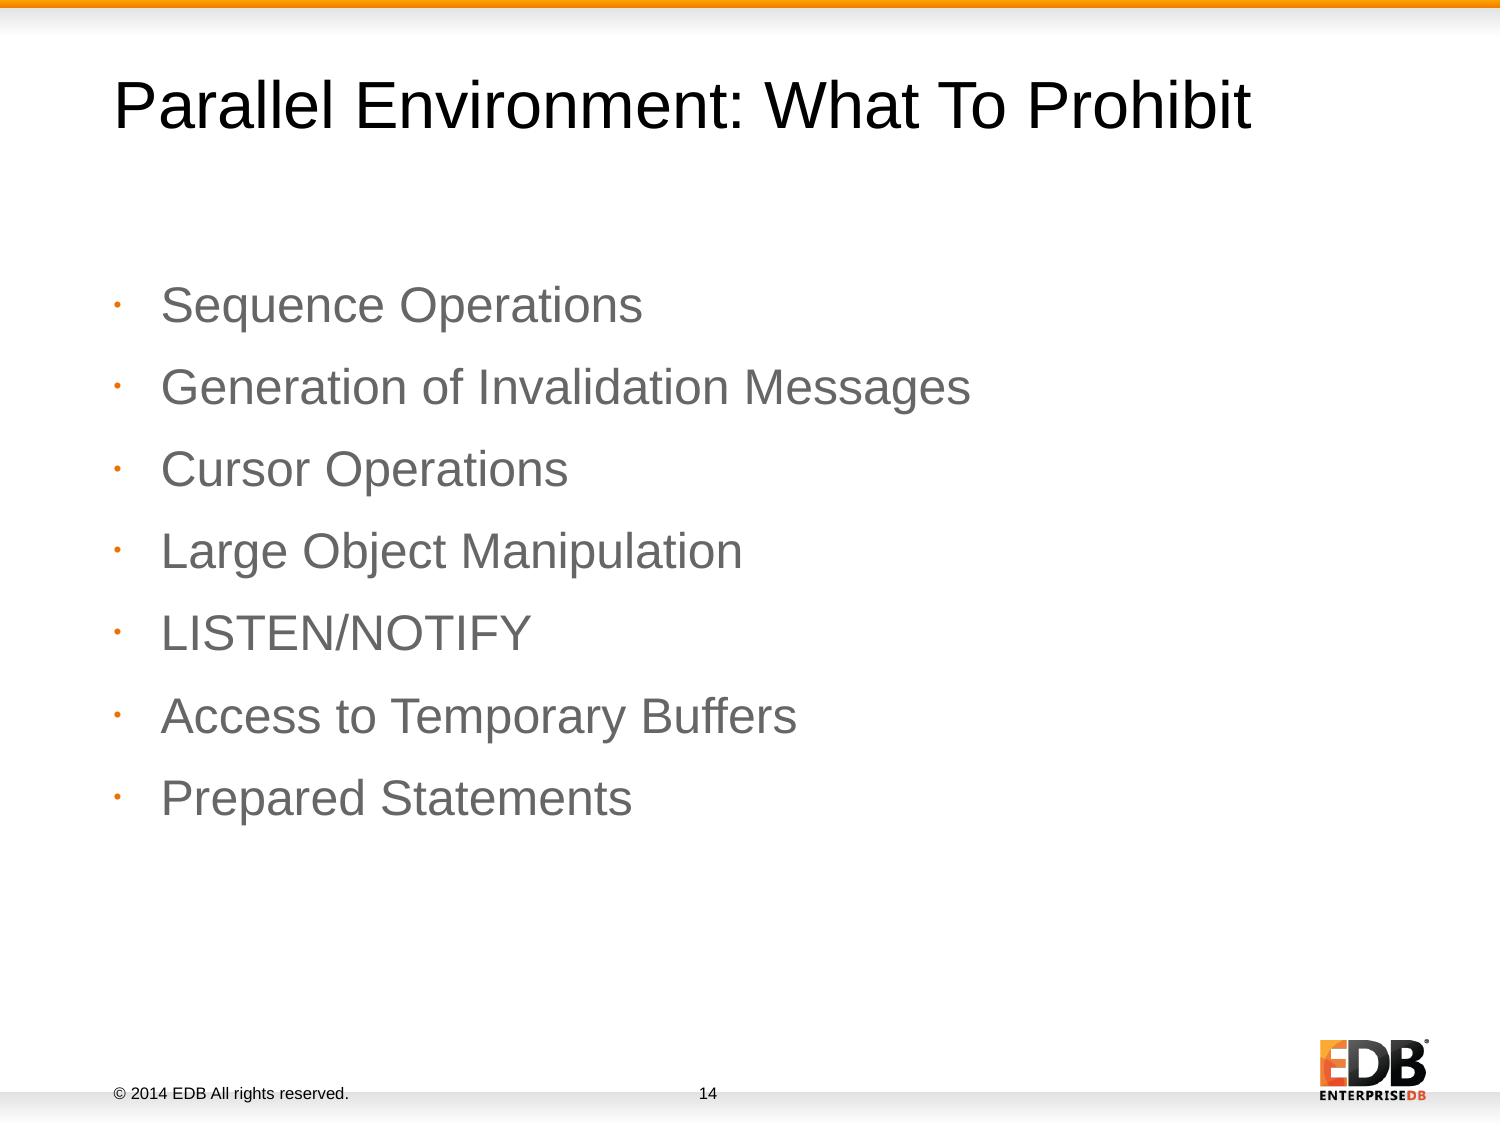

Parallel Environment: What To Prohibit
# Sequence Operations
Generation of Invalidation Messages
Cursor Operations
Large Object Manipulation
LISTEN/NOTIFY
Access to Temporary Buffers
Prepared Statements